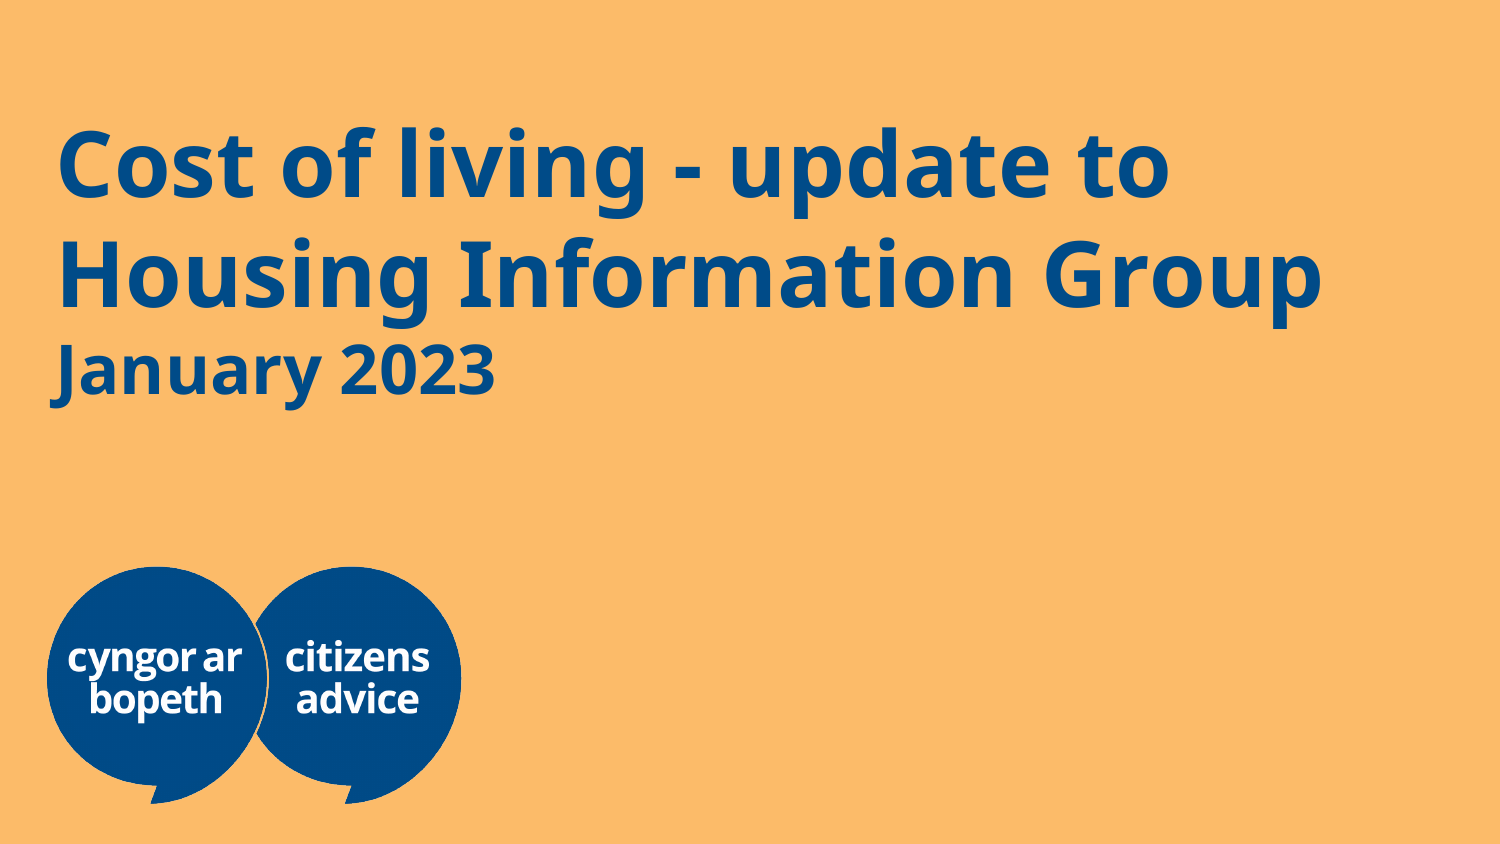

# Cost of living - update to Housing Information Group
January 2023